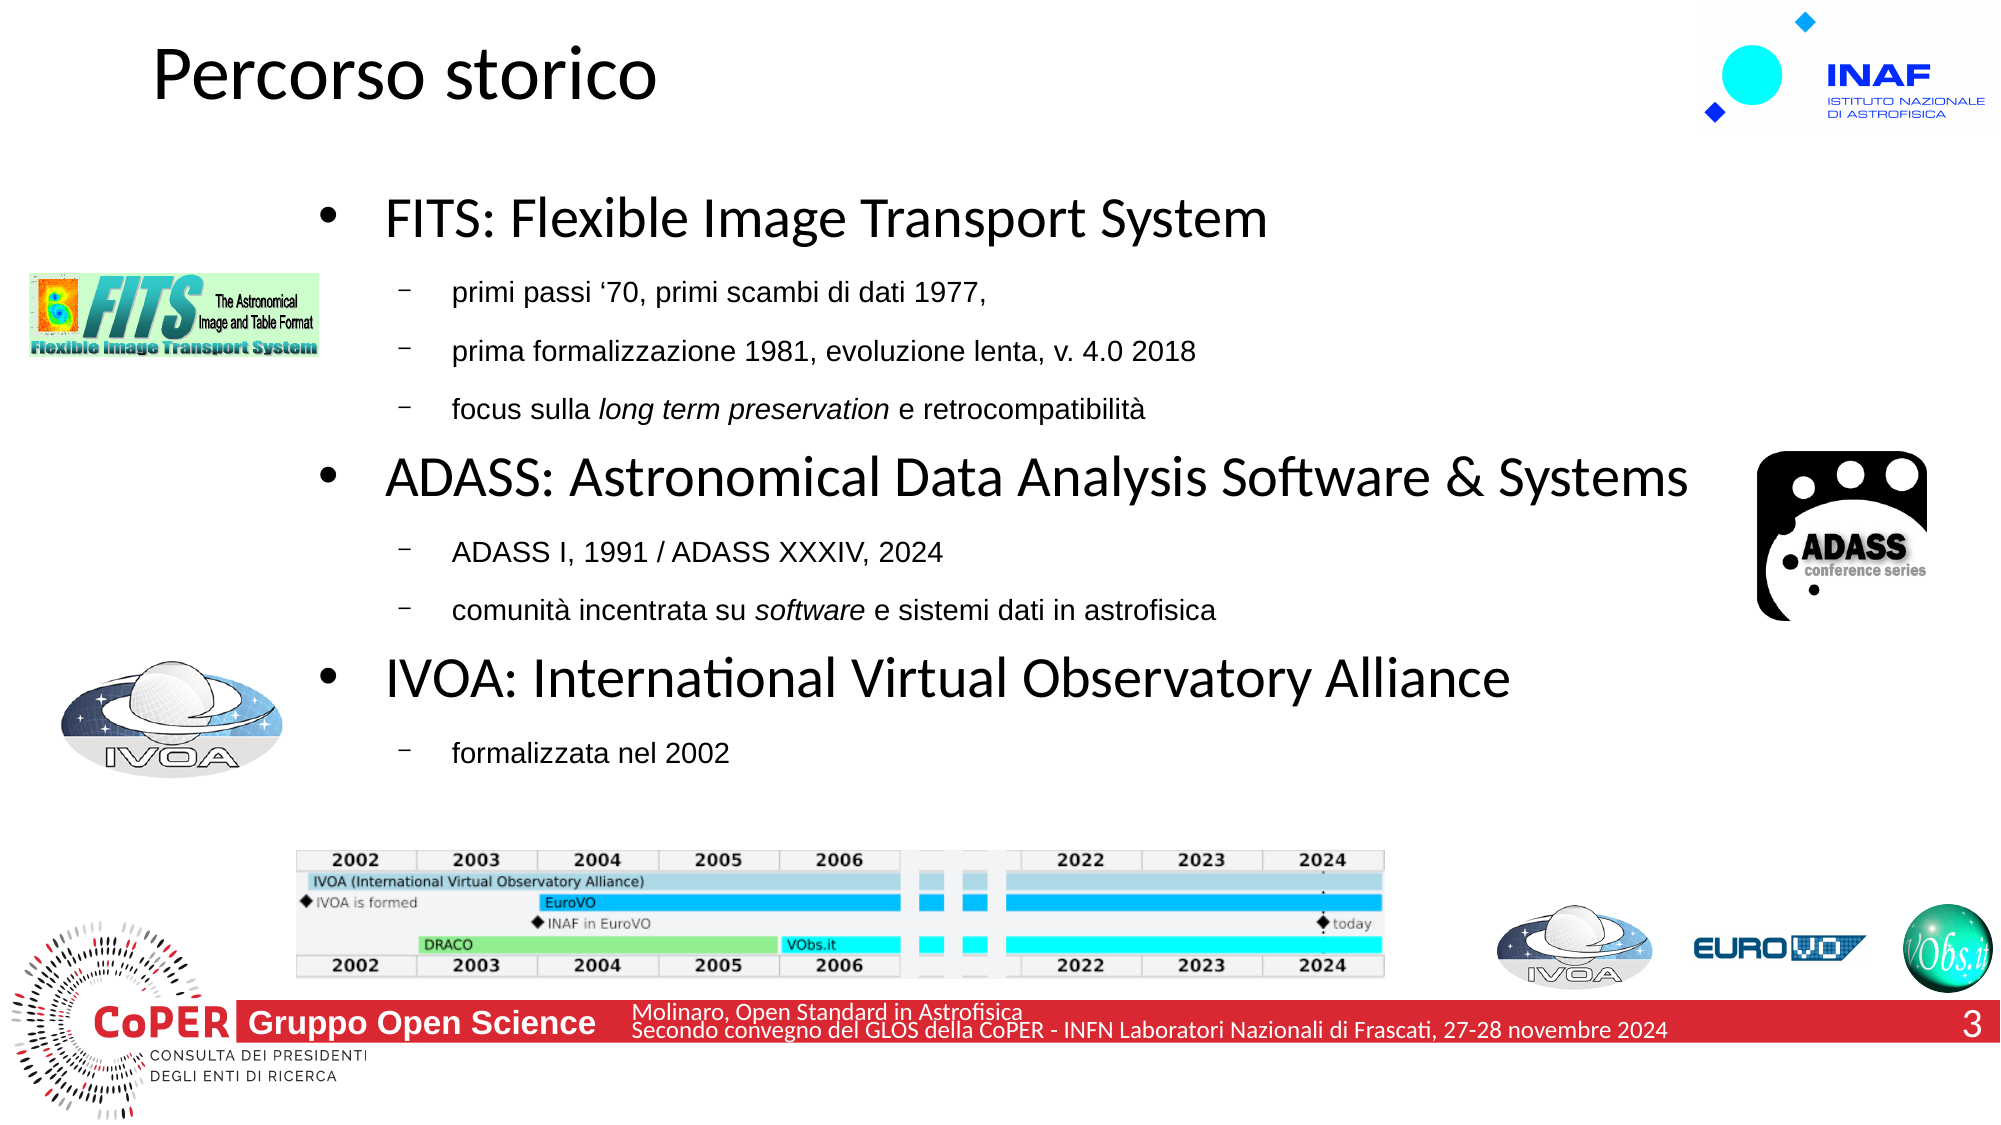

# Percorso storico
FITS: Flexible Image Transport System
primi passi ‘70, primi scambi di dati 1977,
prima formalizzazione 1981, evoluzione lenta, v. 4.0 2018
focus sulla long term preservation e retrocompatibilità
ADASS: Astronomical Data Analysis Software & Systems
ADASS I, 1991 / ADASS XXXIV, 2024
comunità incentrata su software e sistemi dati in astrofisica
IVOA: International Virtual Observatory Alliance
formalizzata nel 2002
Molinaro, Open Standard in Astrofisica
Secondo convegno del GLOS della CoPER - INFN Laboratori Nazionali di Frascati, 27-28 novembre 2024